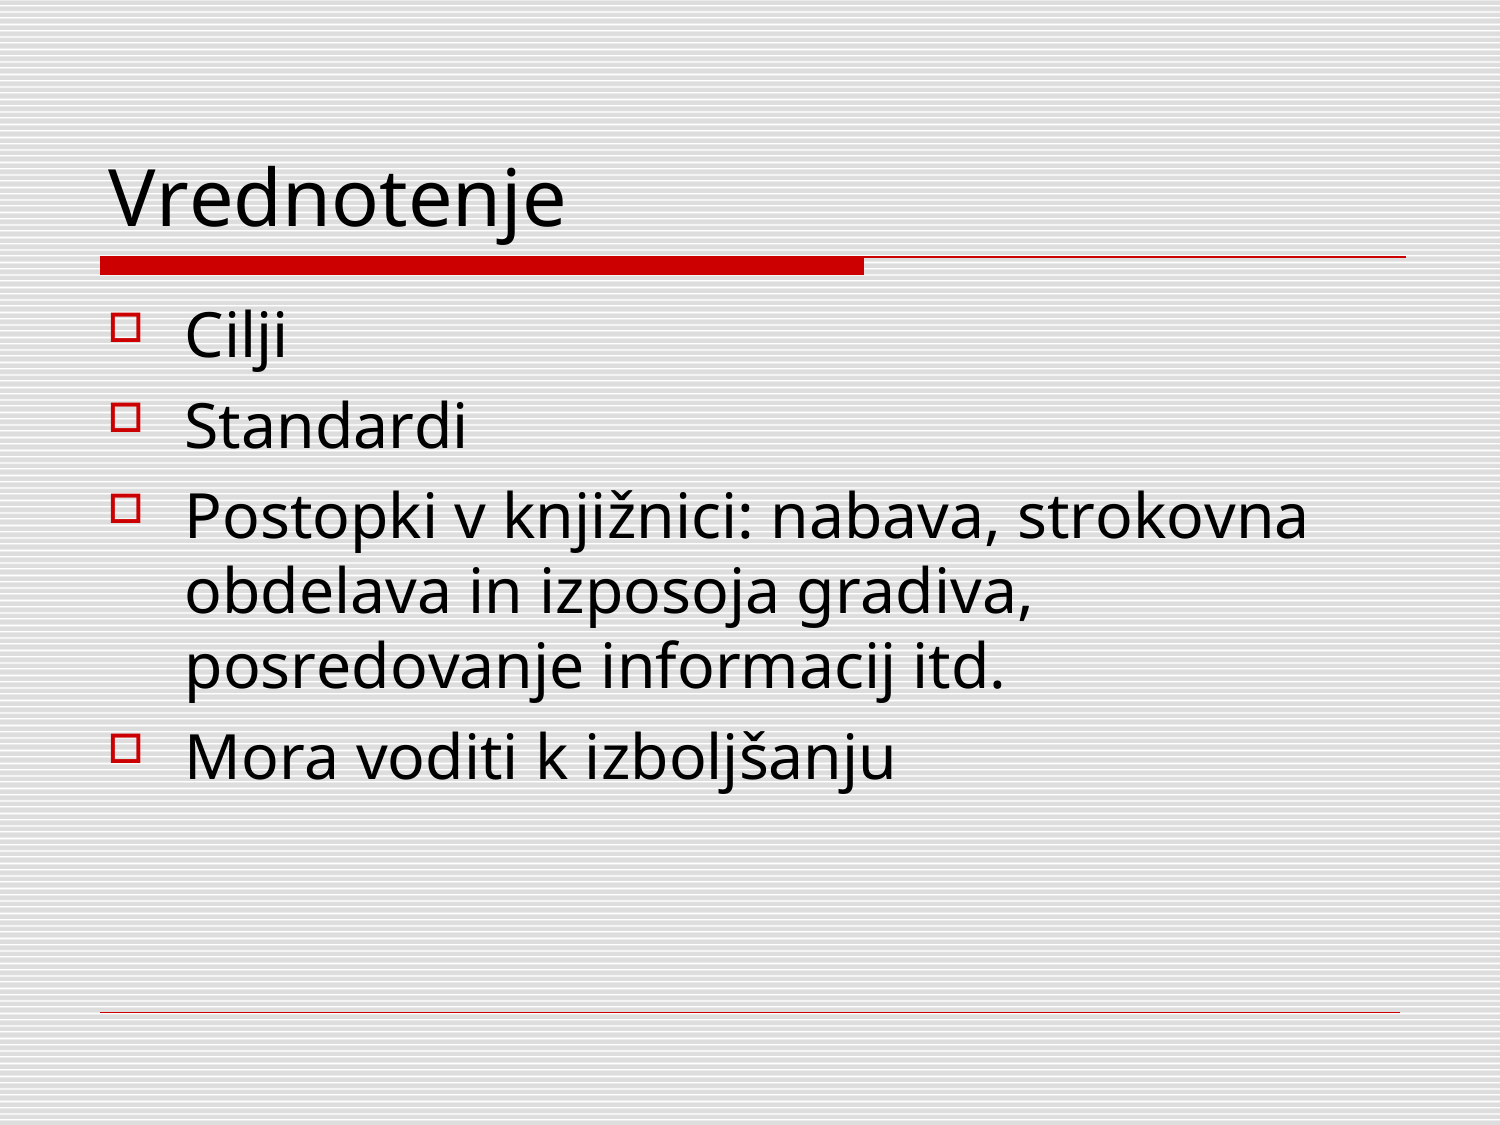

# Vrednotenje
Cilji
Standardi
Postopki v knjižnici: nabava, strokovna obdelava in izposoja gradiva, posredovanje informacij itd.
Mora voditi k izboljšanju